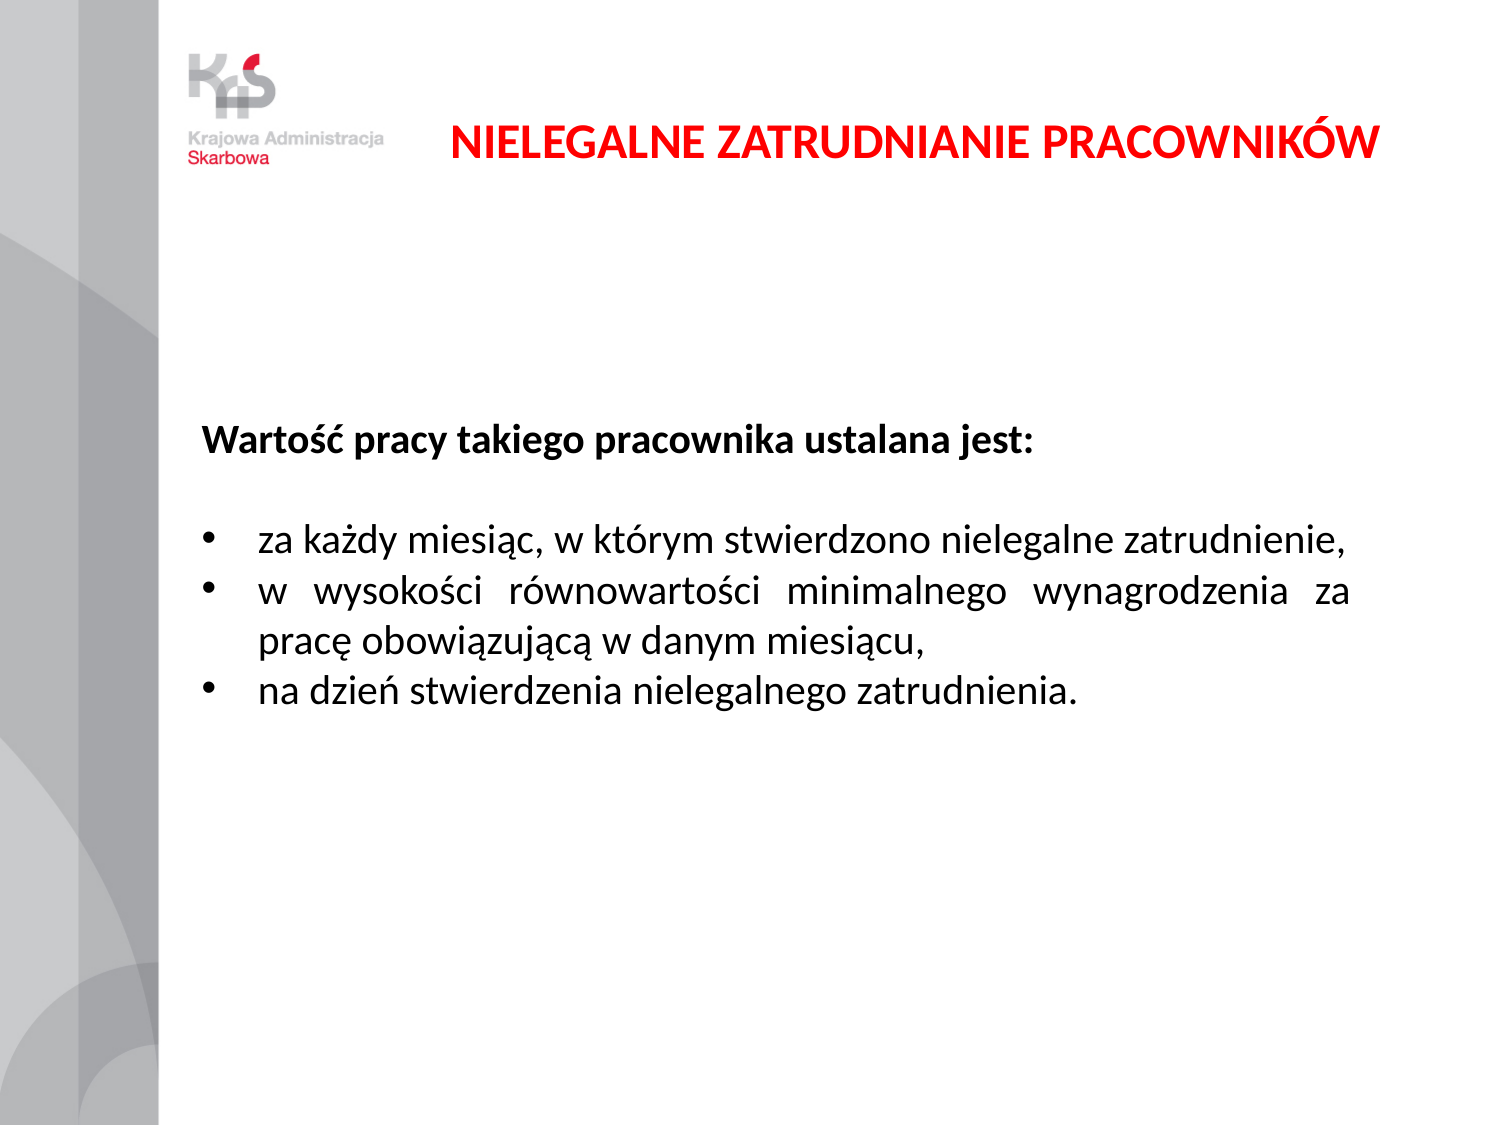

# NIELEGALNE ZATRUDNIANIE PRACOWNIKÓW
Wartość pracy takiego pracownika ustalana jest:
za każdy miesiąc, w którym stwierdzono nielegalne zatrudnienie,
w wysokości równowartości minimalnego wynagrodzenia za pracę obowiązującą w danym miesiącu,
na dzień stwierdzenia nielegalnego zatrudnienia.